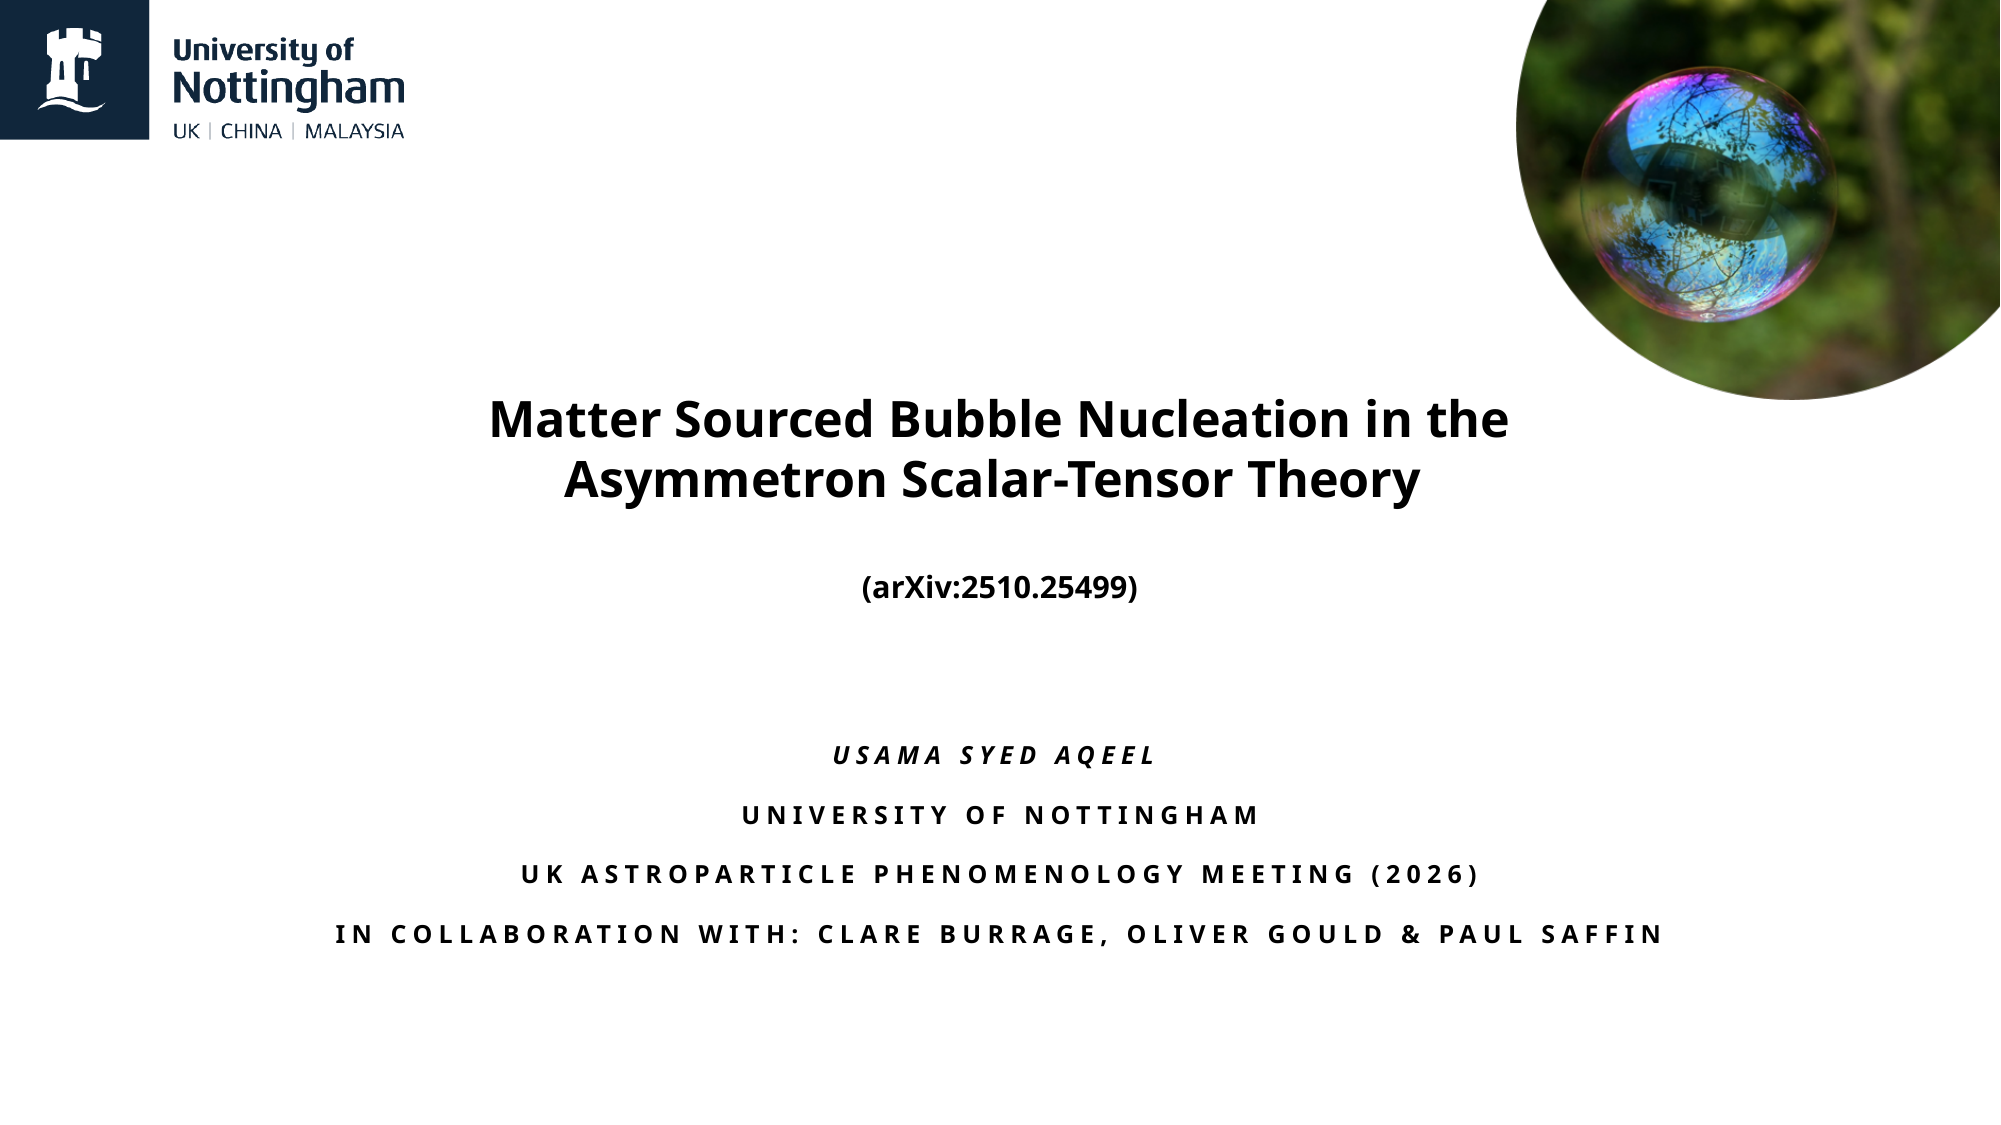

# Matter Sourced Bubble Nucleation in the Asymmetron Scalar-Tensor Theory (arXiv:2510.25499)
Usama Syed Aqeel
University of Nottingham
UK Astroparticle phenomenology Meeting (2026)
In collaboration with: Clare Burrage, Oliver Gould & Paul Saffin